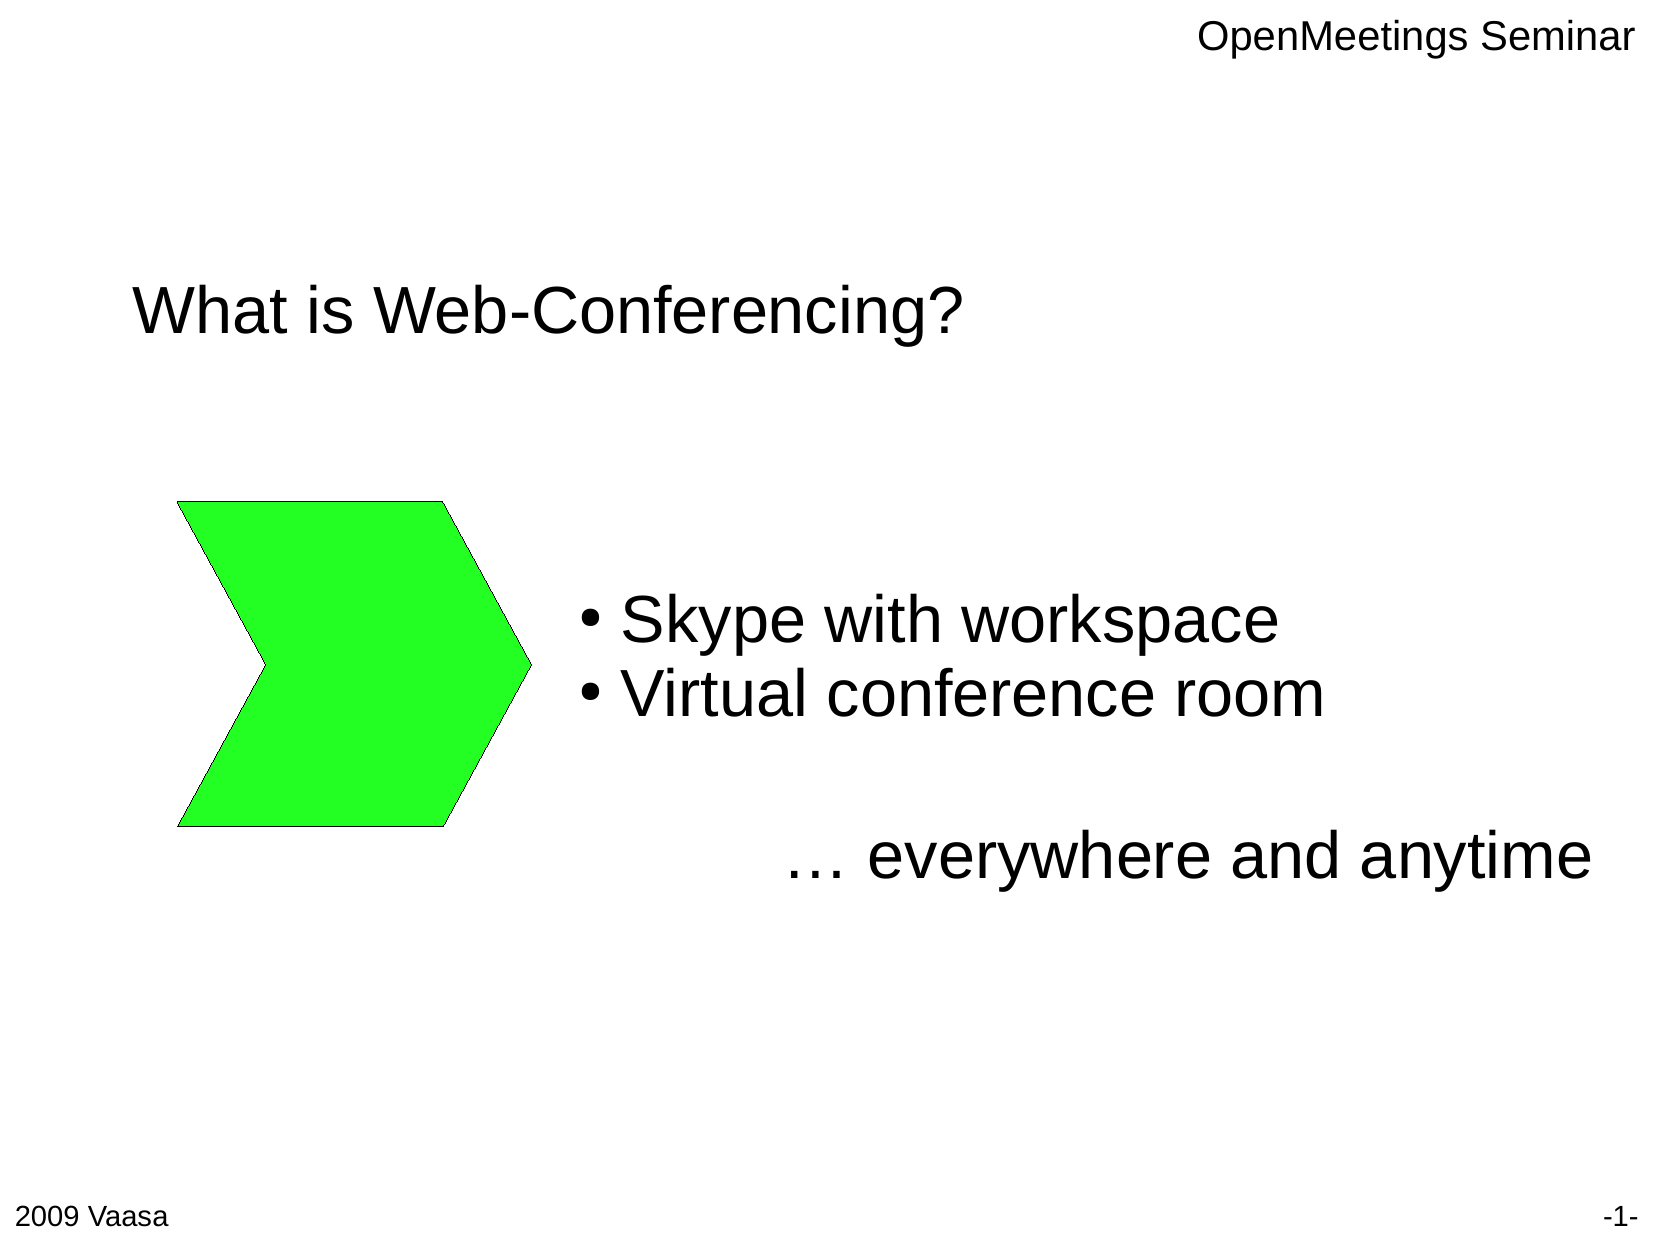

# OpenMeetings Seminar
What is Web-Conferencing?
 Skype with workspace
 Virtual conference room
… everywhere and anytime
2009 Vaasa
-1-